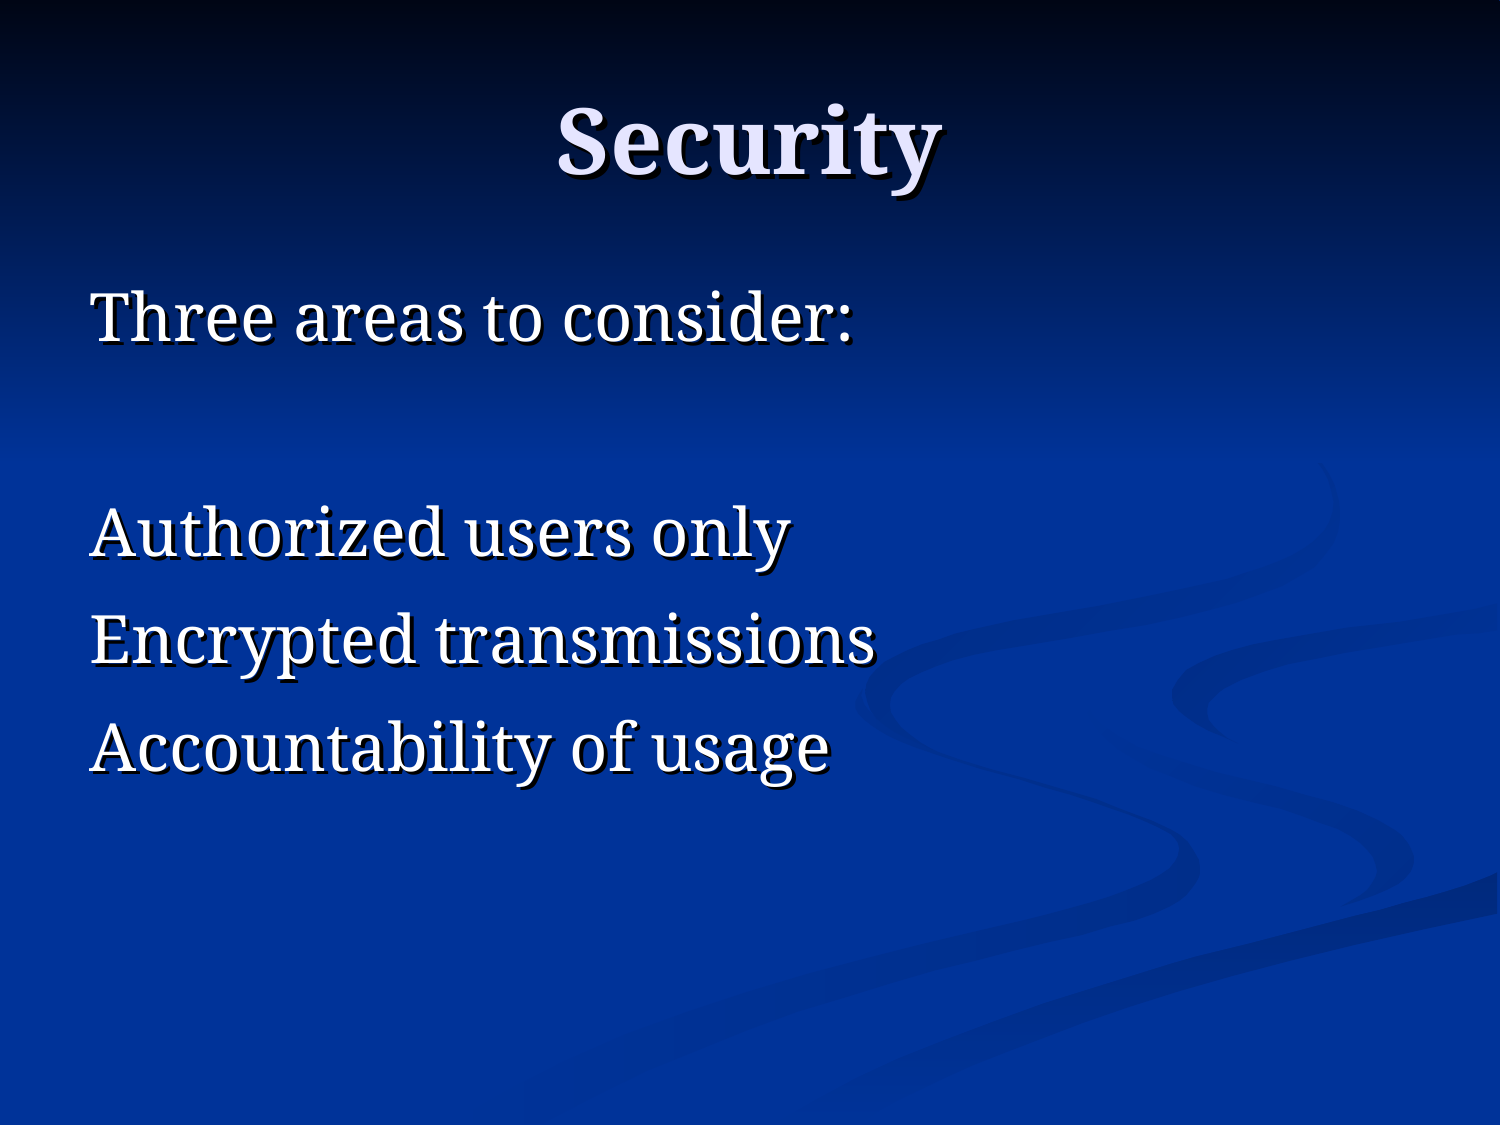

# Security
Three areas to consider:
Authorized users only
Encrypted transmissions
Accountability of usage